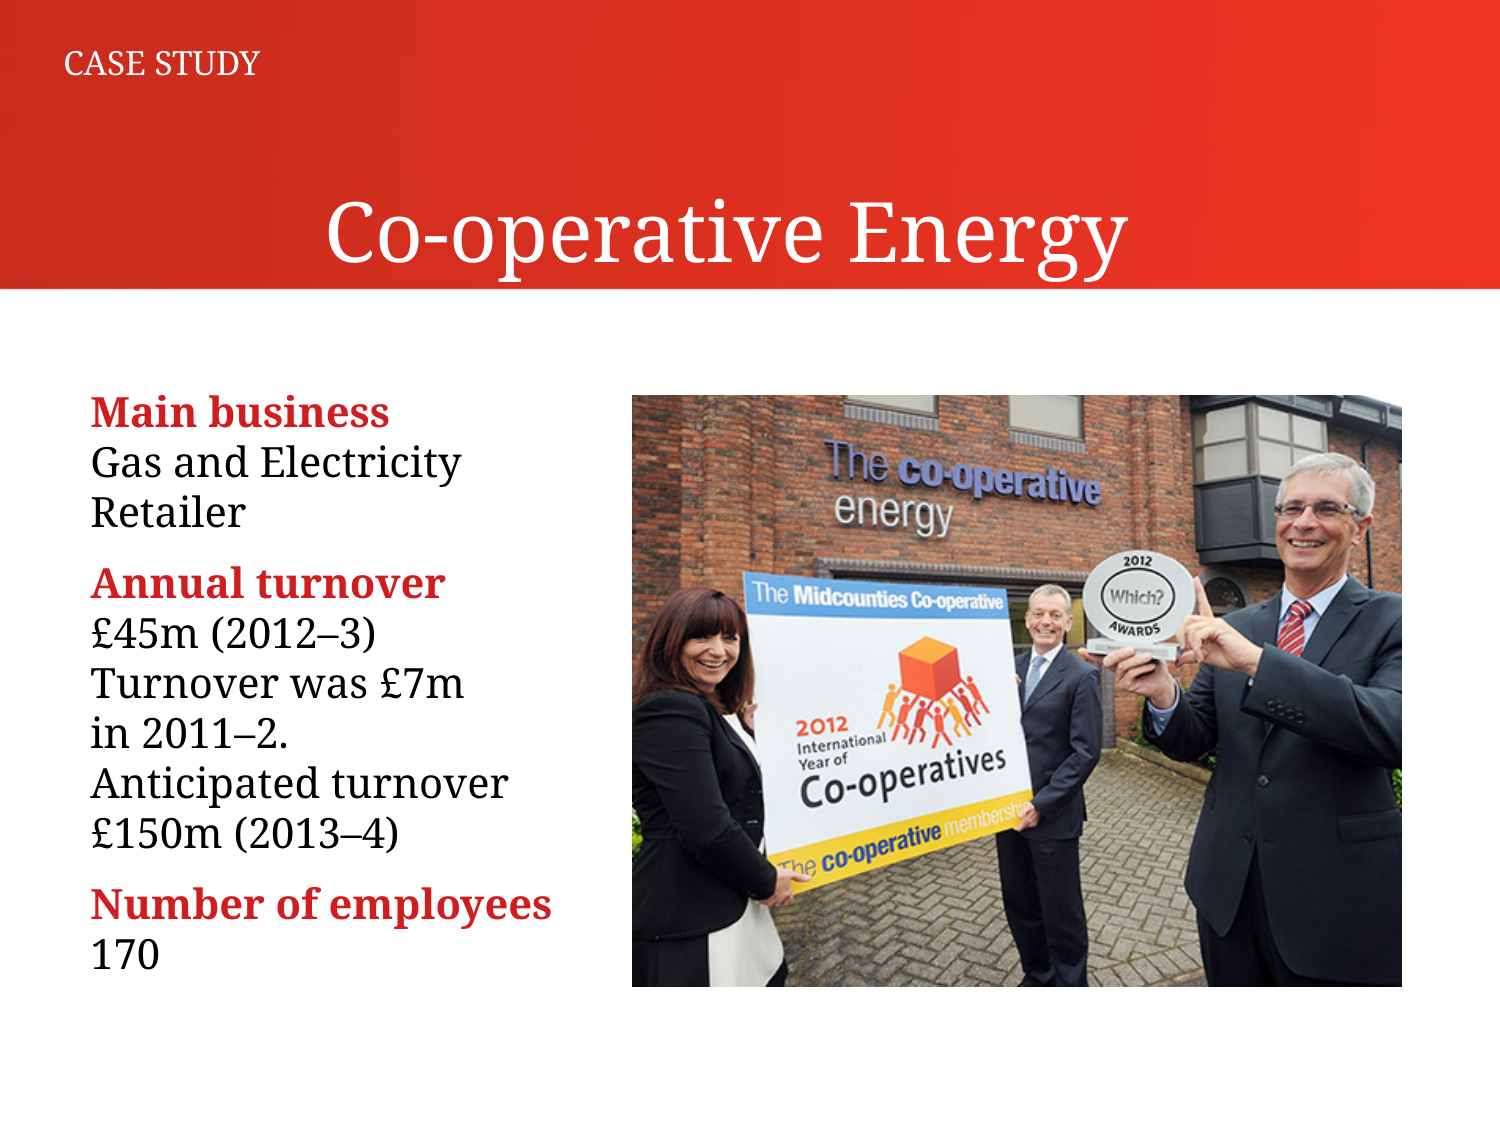

CASE STUDY
# Co-operative Energy
Main business
Gas and Electricity Retailer
Annual turnover
£45m (2012–3) Turnover was £7m
in 2011–2.
Anticipated turnover £150m (2013–4)
Number of employees 170